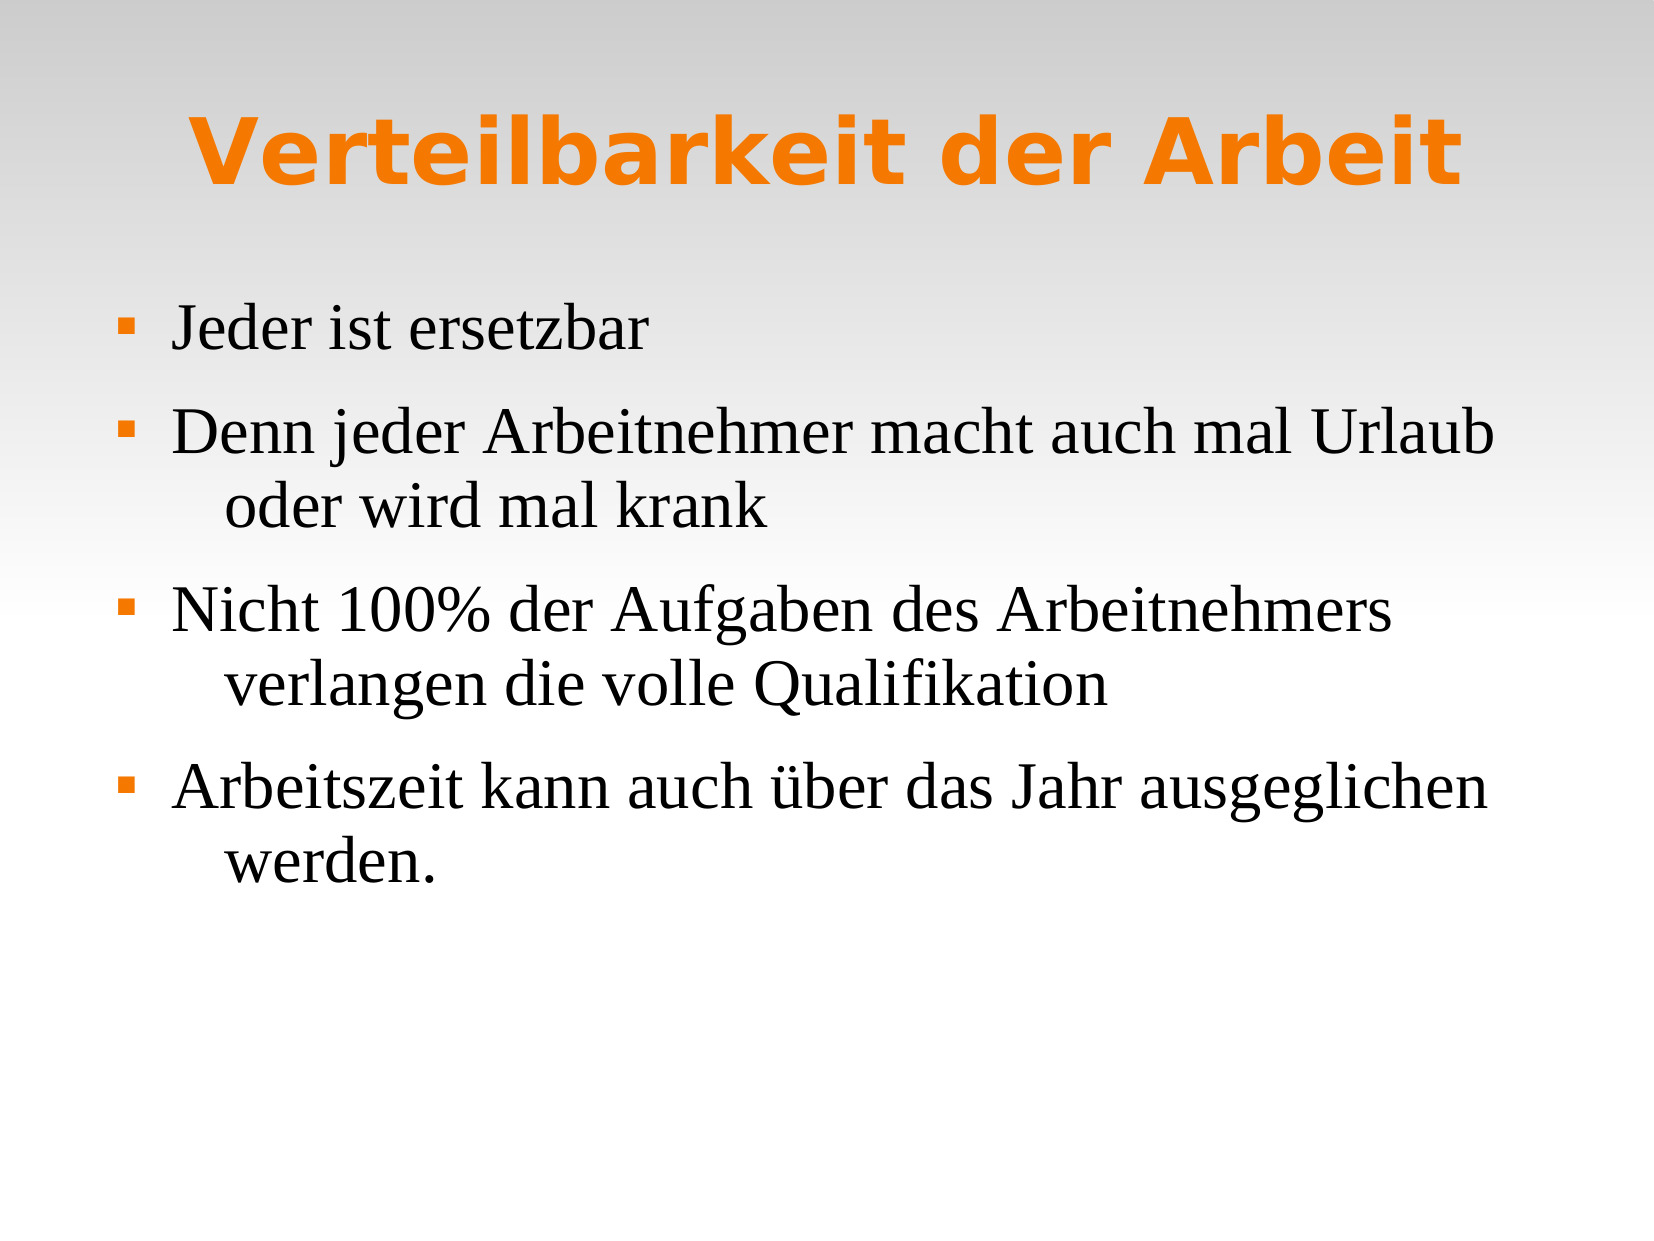

# Verteilbarkeit der Arbeit
Jeder ist ersetzbar
Denn jeder Arbeitnehmer macht auch mal Urlaub oder wird mal krank
Nicht 100% der Aufgaben des Arbeitnehmers verlangen die volle Qualifikation
Arbeitszeit kann auch über das Jahr ausgeglichen werden.